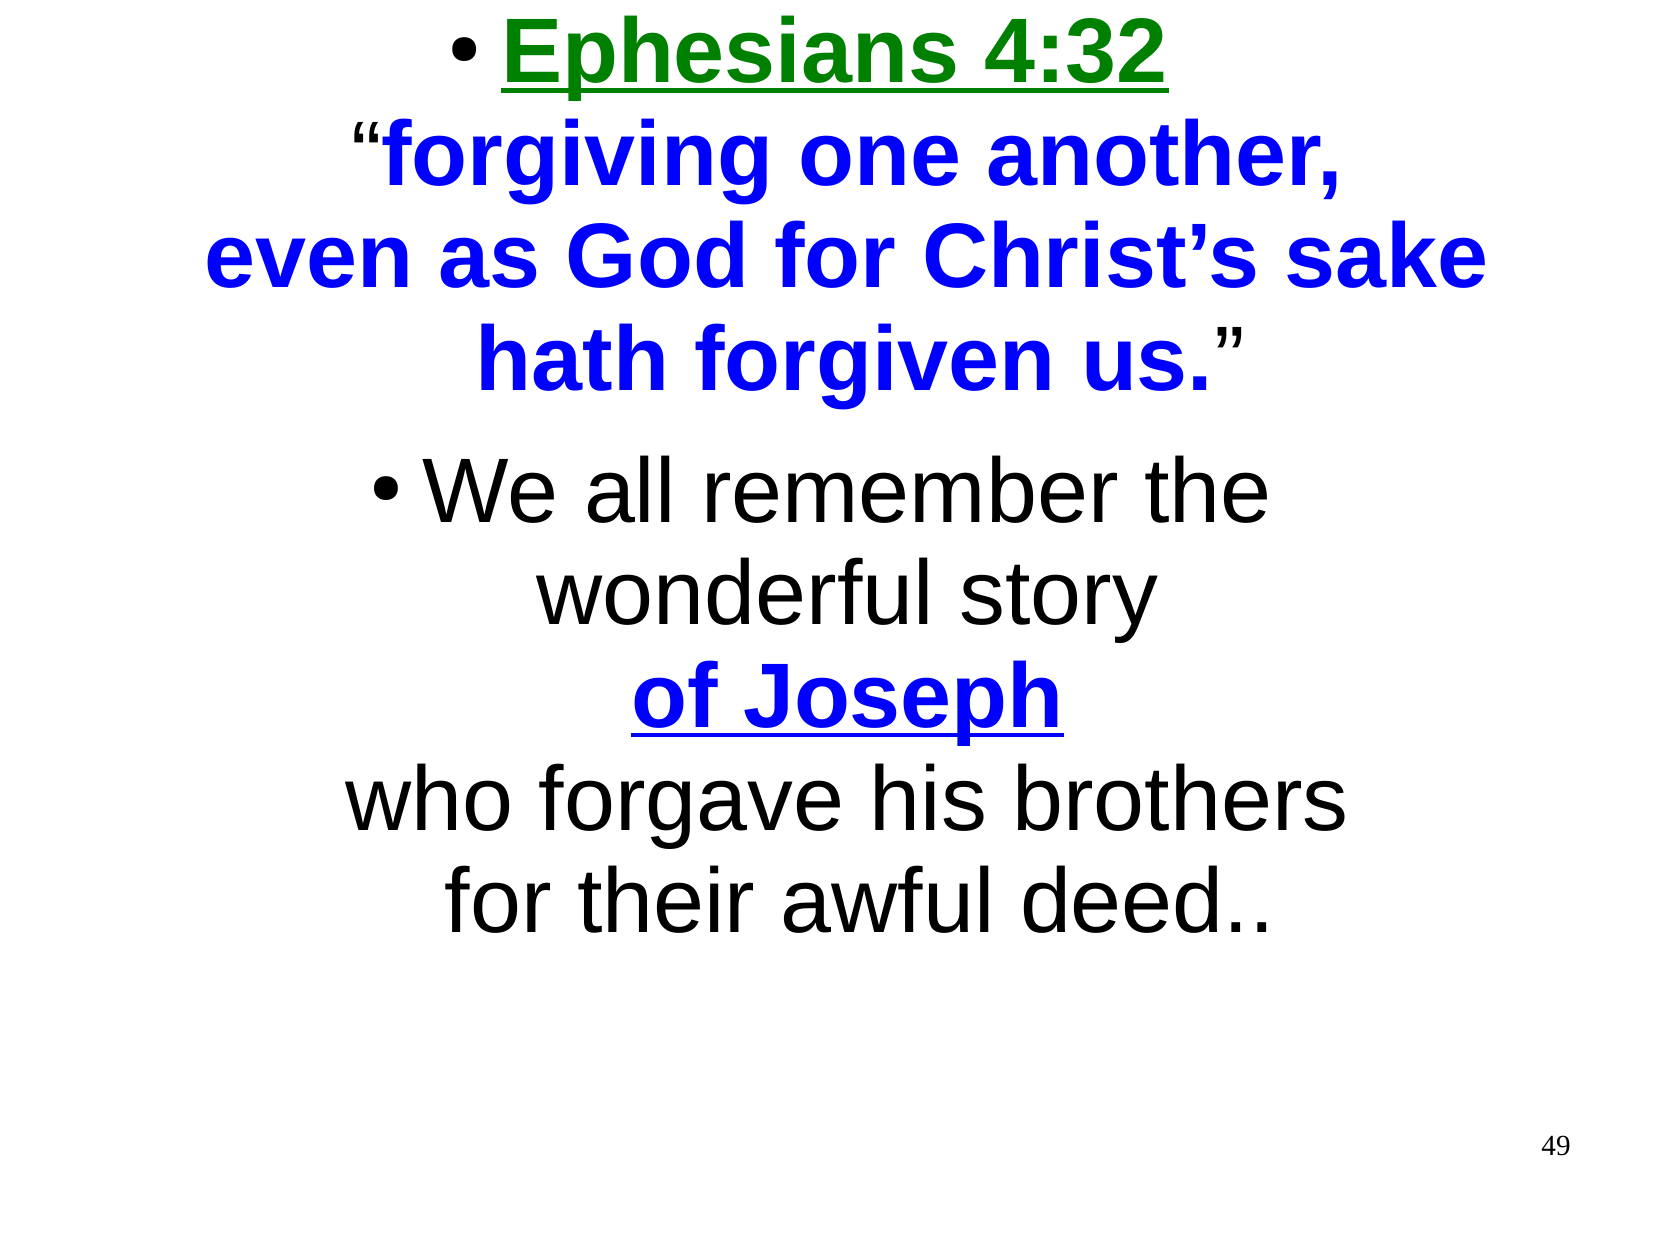

# Ephesians 4:32 “forgiving one another, even as God for Christ’s sake hath forgiven us.”
We all remember the
wonderful story
of Joseph
who forgave his brothers
for their awful deed..
49